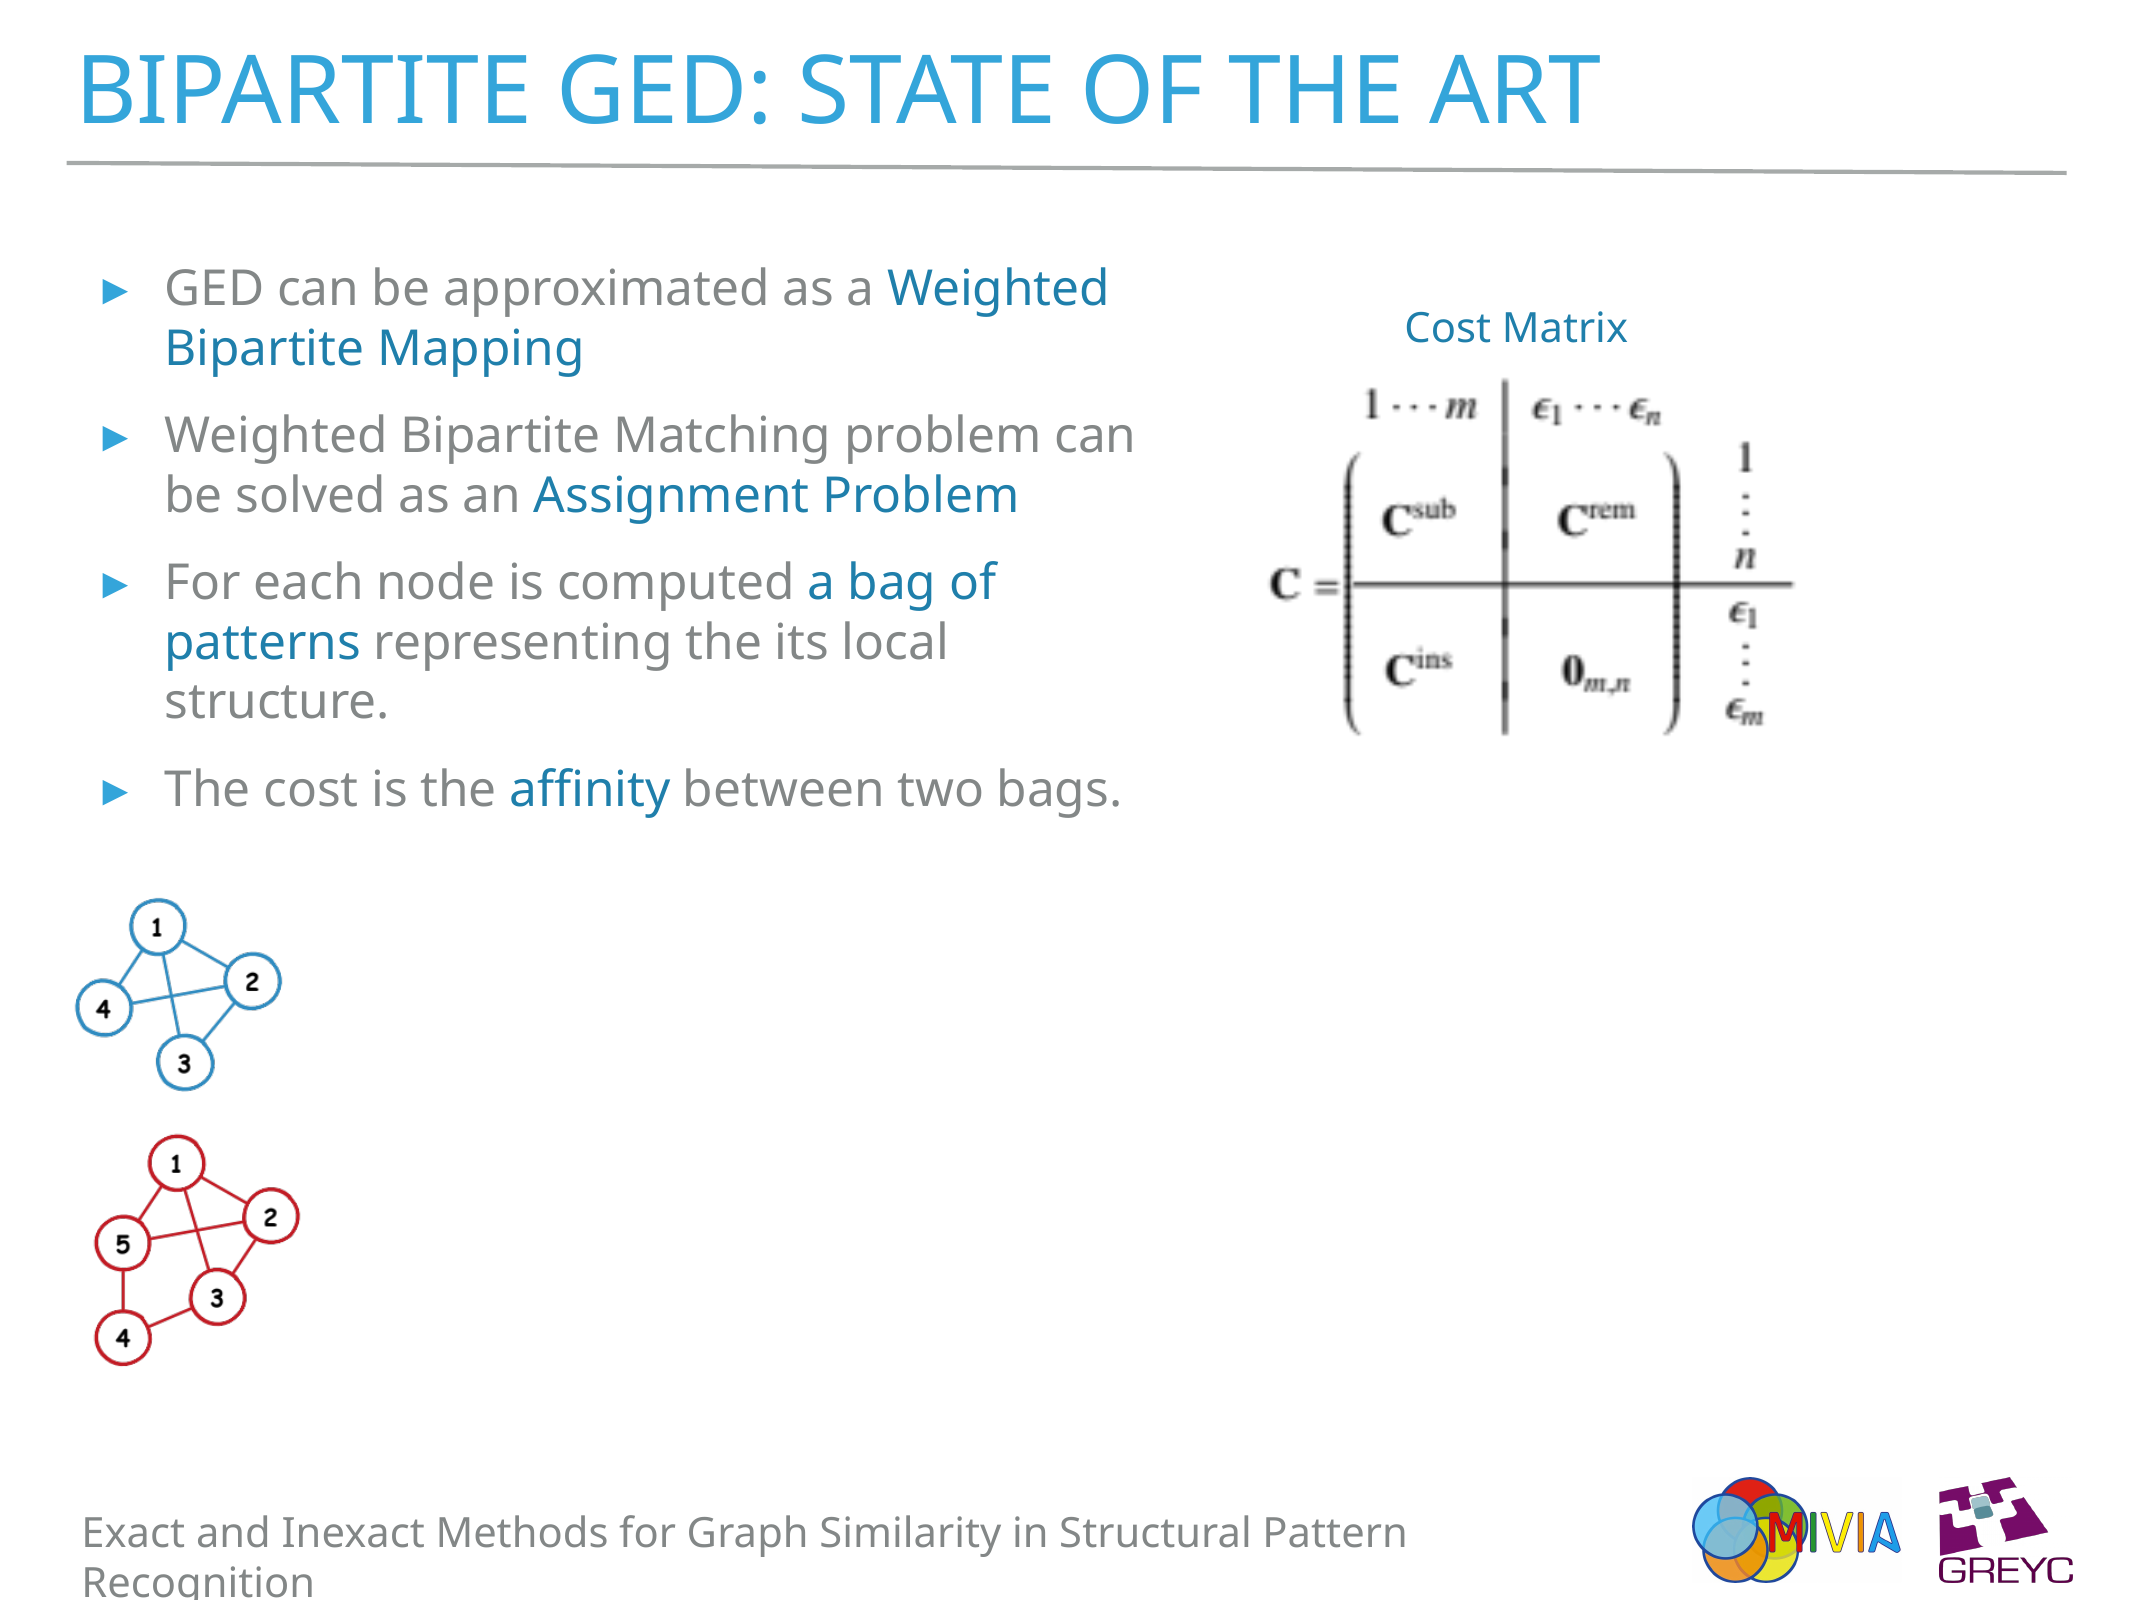

BIPARTITE GED: STATE OF THE ART
# GED can be approximated as a Weighted Bipartite Mapping
Weighted Bipartite Matching problem can be solved as an Assignment Problem
For each node is computed a bag of patterns representing the its local structure.
The cost is the affinity between two bags.
Cost Matrix